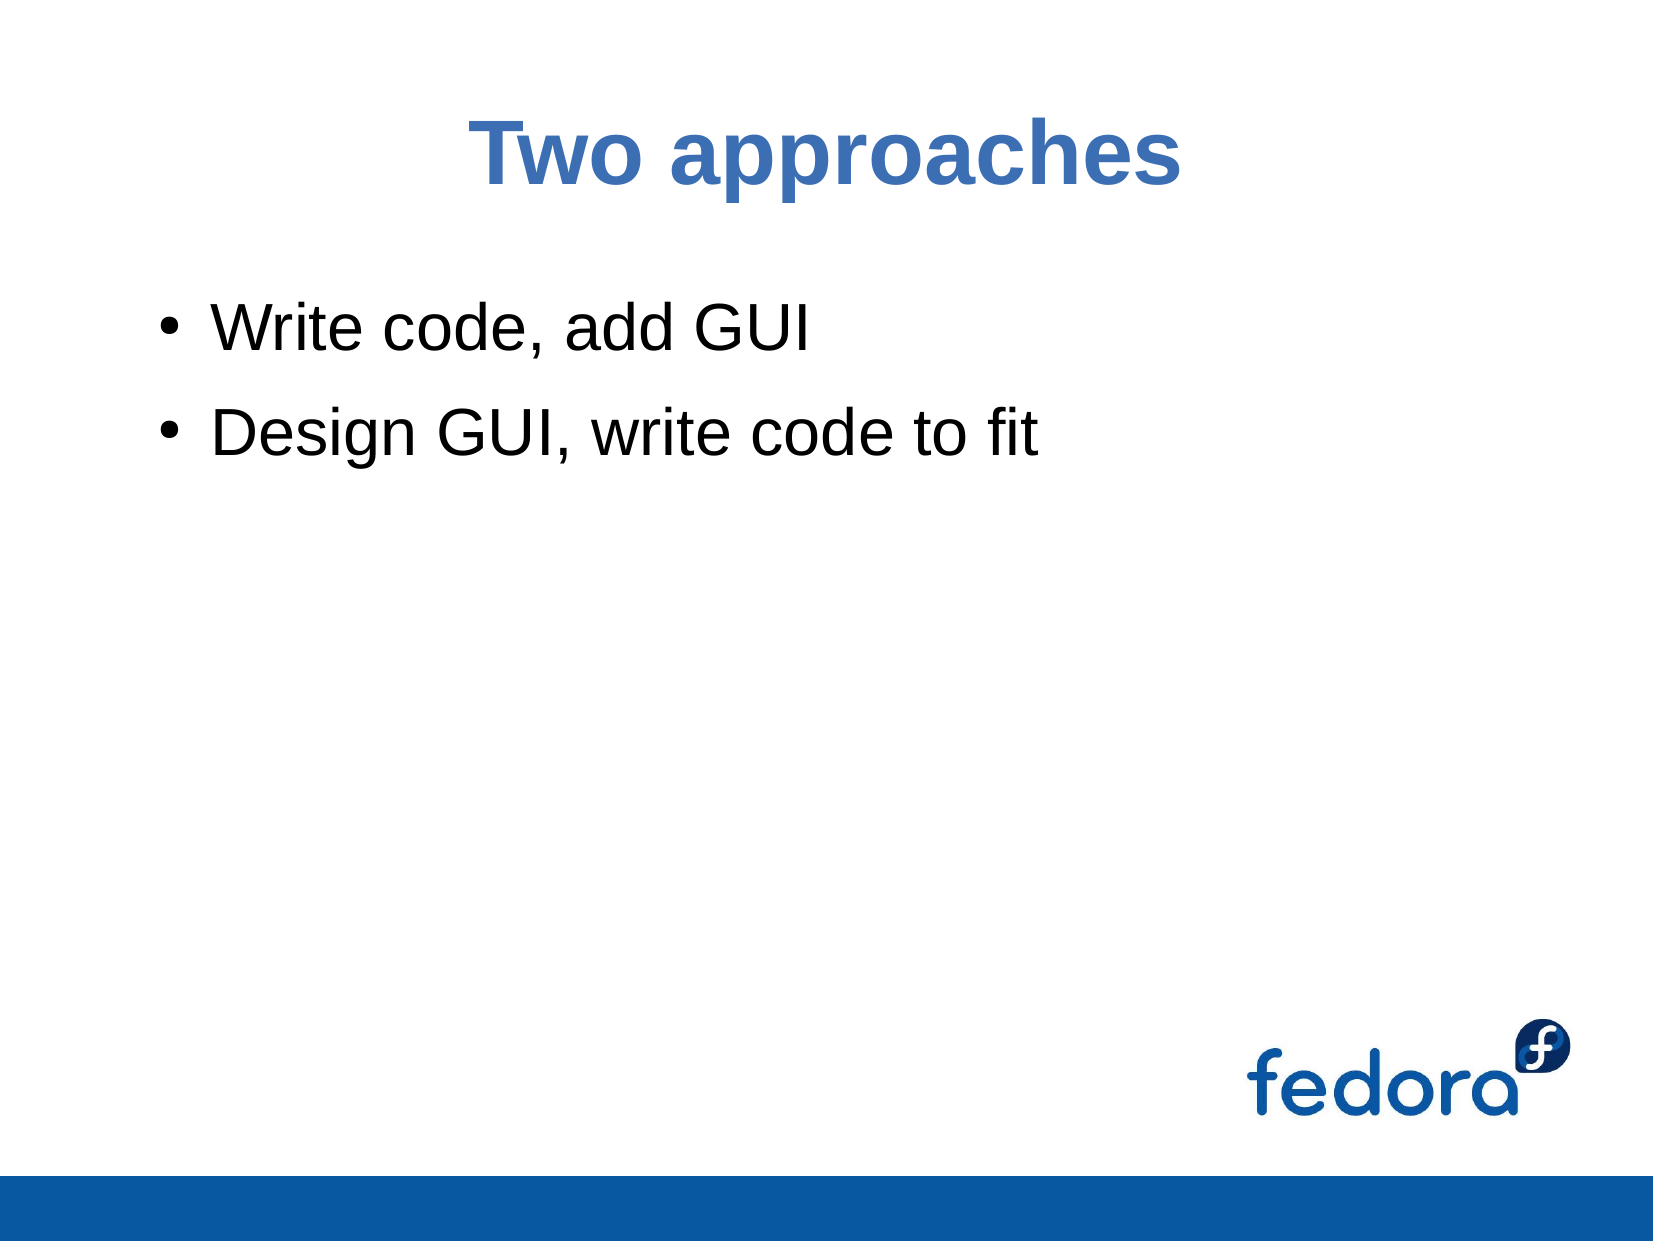

# Two approaches
Write code, add GUI
Design GUI, write code to fit